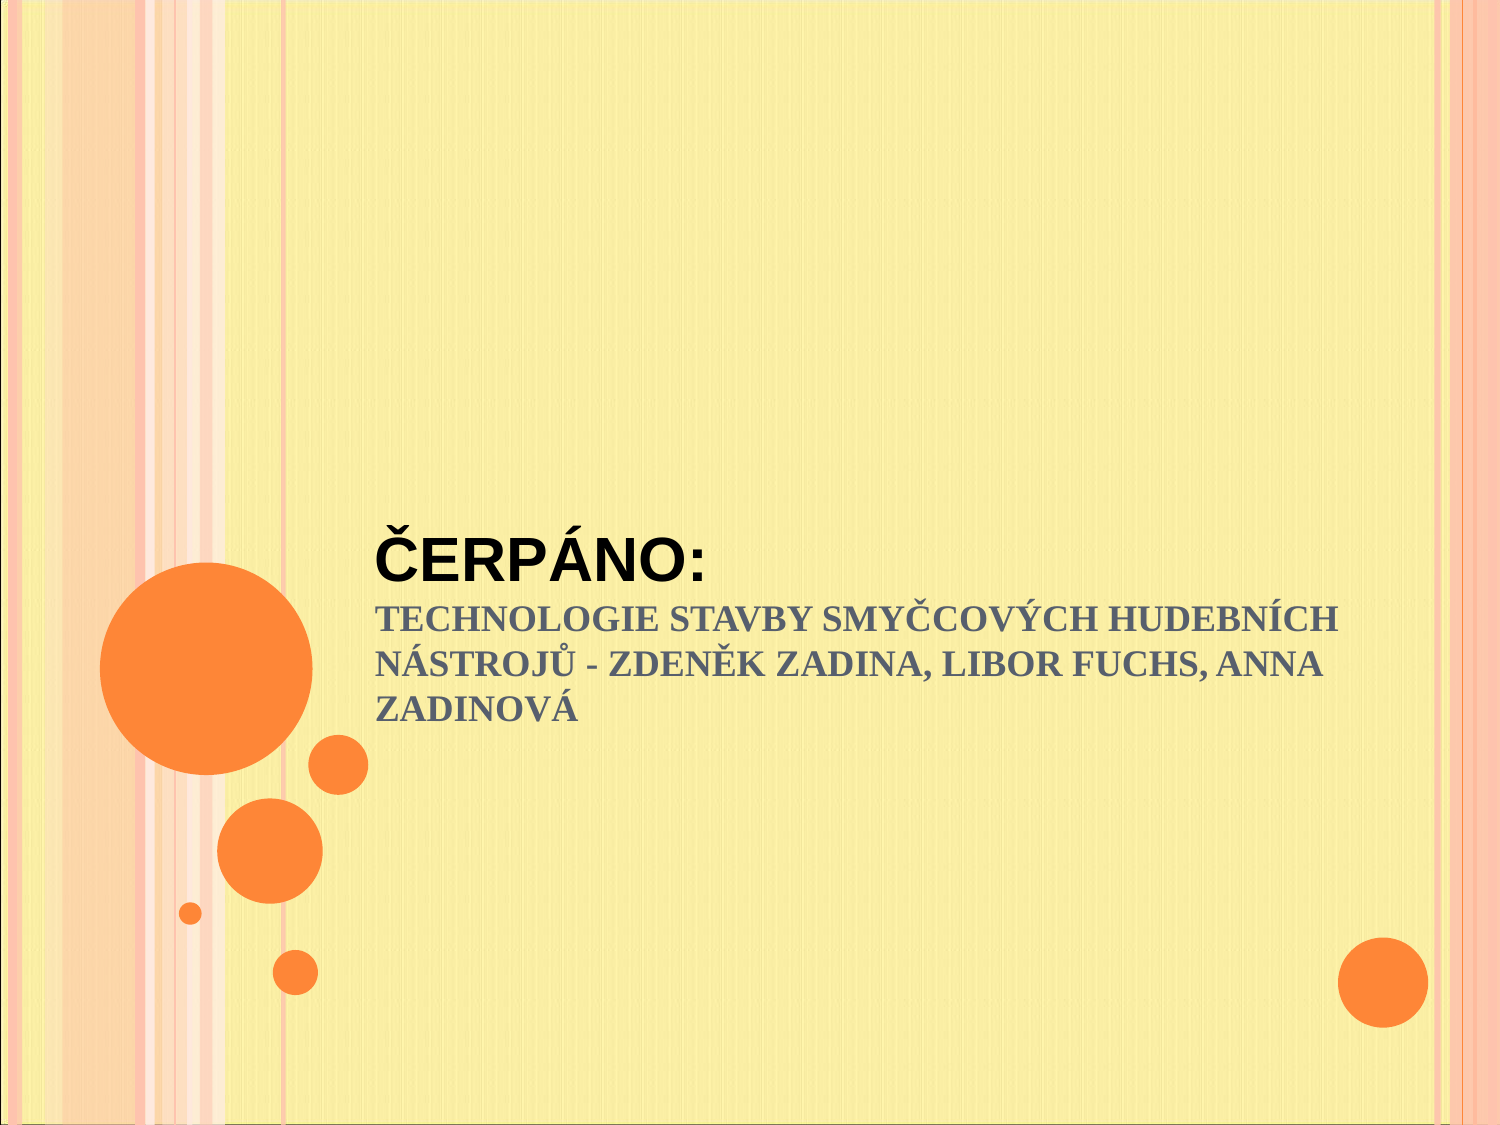

# ČERPÁNO: TECHNOLOGIE STAVBY SMYČCOVÝCH HUDEBNÍCH NÁSTROJŮ - ZDENĚK ZADINA, LIBOR FUCHS, ANNA ZADINOVÁ